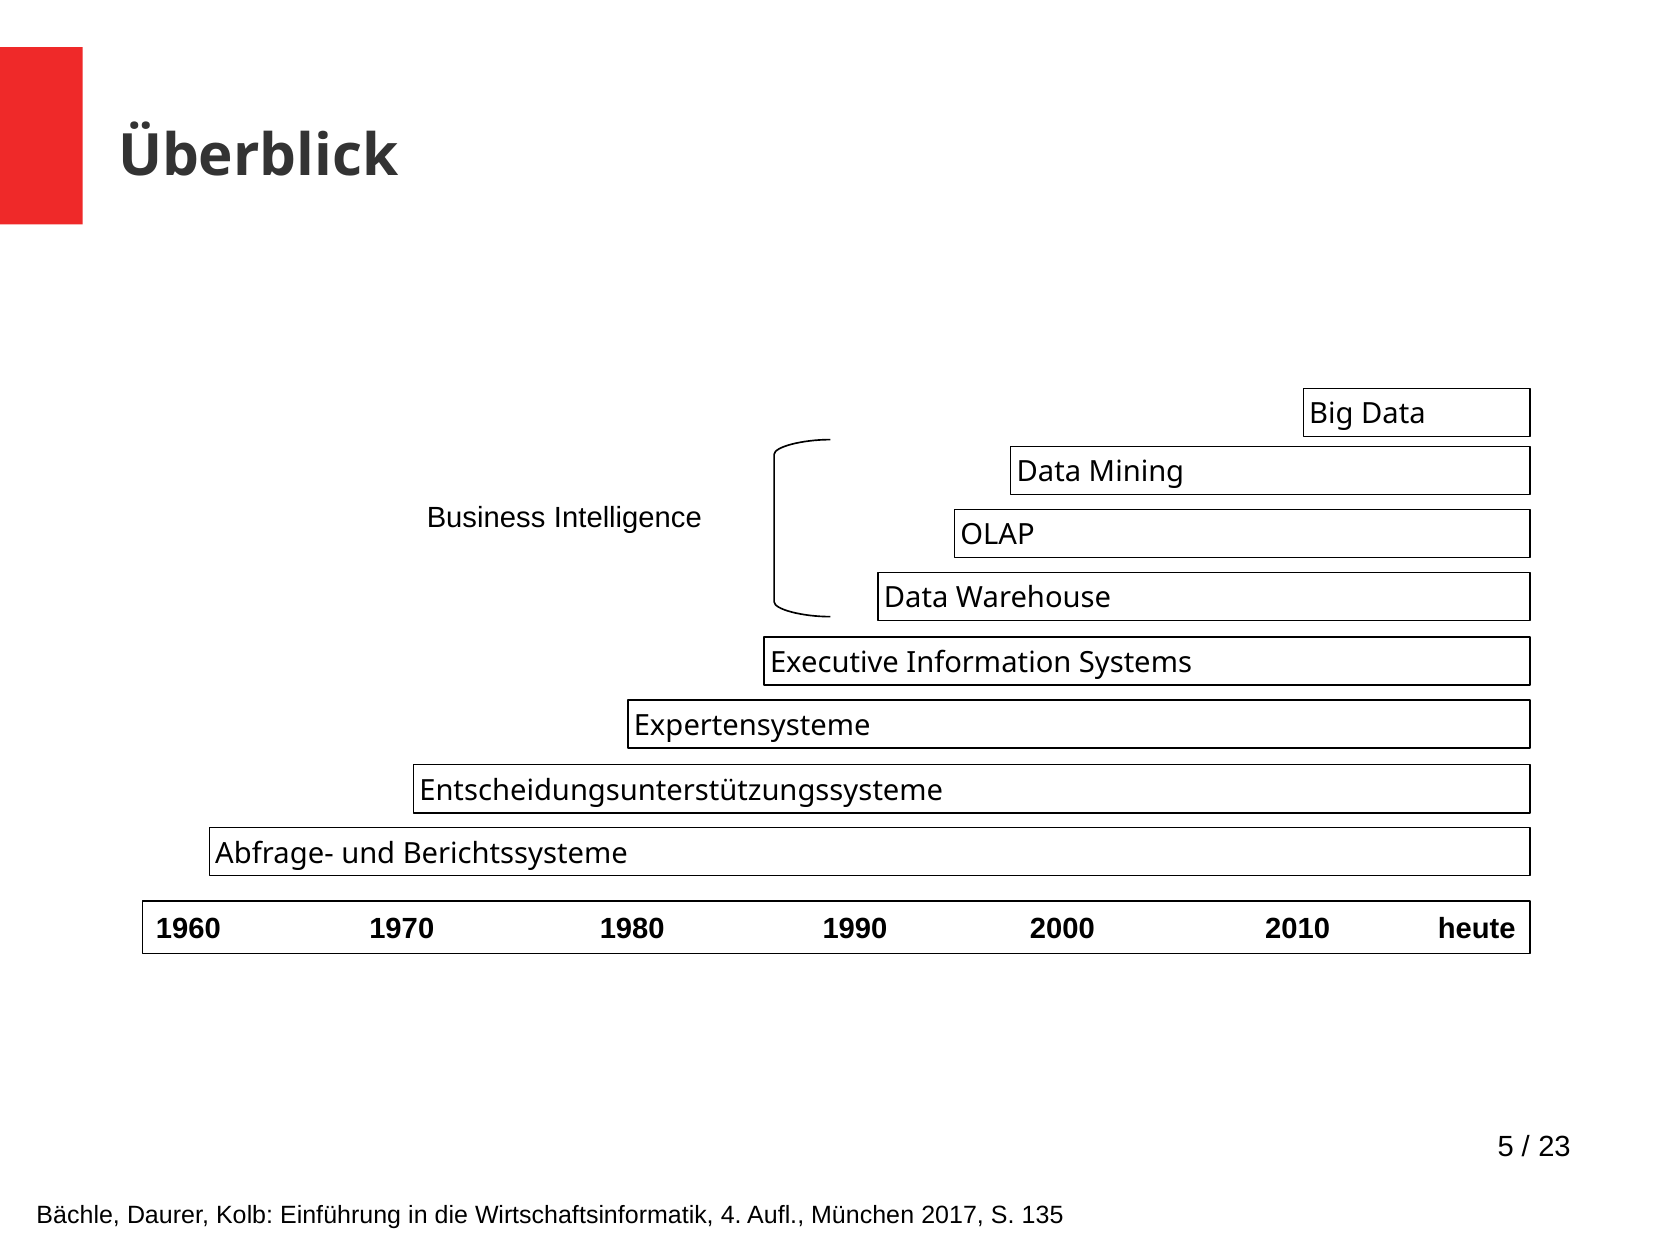

# Überblick
Big Data
Data Mining
Business Intelligence
OLAP
Data Warehouse
Executive Information Systems
Expertensysteme
Entscheidungsunterstützungssysteme
Abfrage- und Berichtssysteme
1960
1970
1980
1990
2000
2010
heute
5
Bächle, Daurer, Kolb: Einführung in die Wirtschaftsinformatik, 4. Aufl., München 2017, S. 135